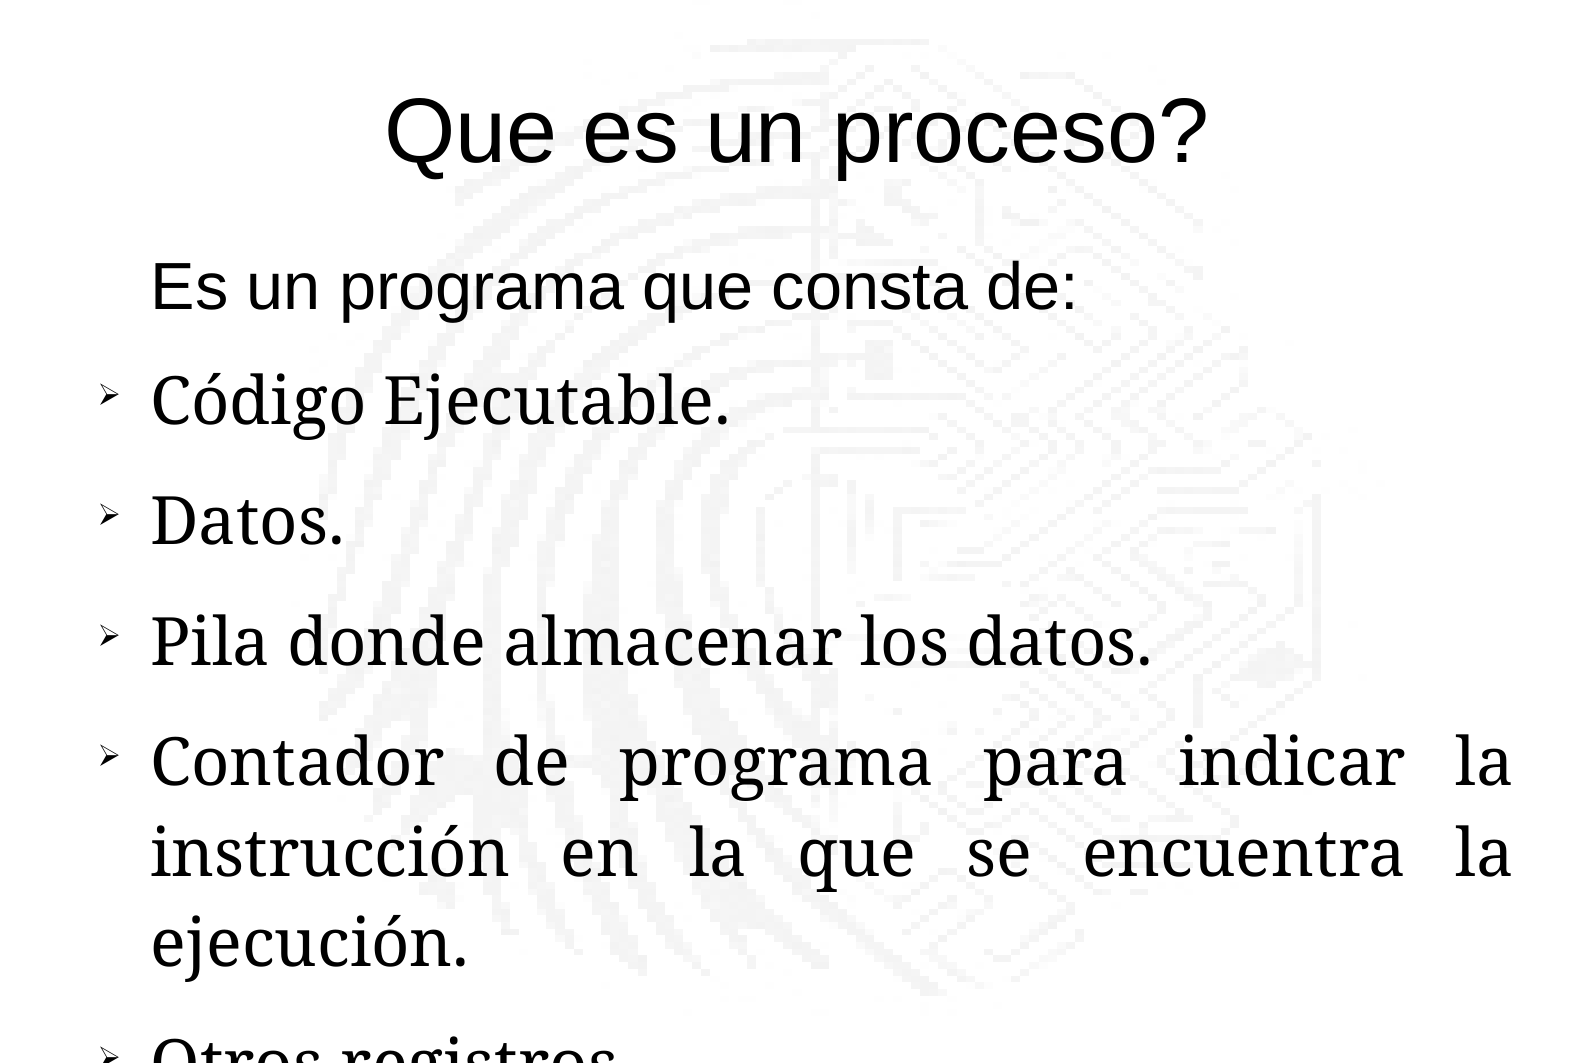

# Que es un proceso?
Es un programa que consta de:
Código Ejecutable.
Datos.
Pila donde almacenar los datos.
Contador de programa para indicar la instrucción en la que se encuentra la ejecución.
Otros registros.